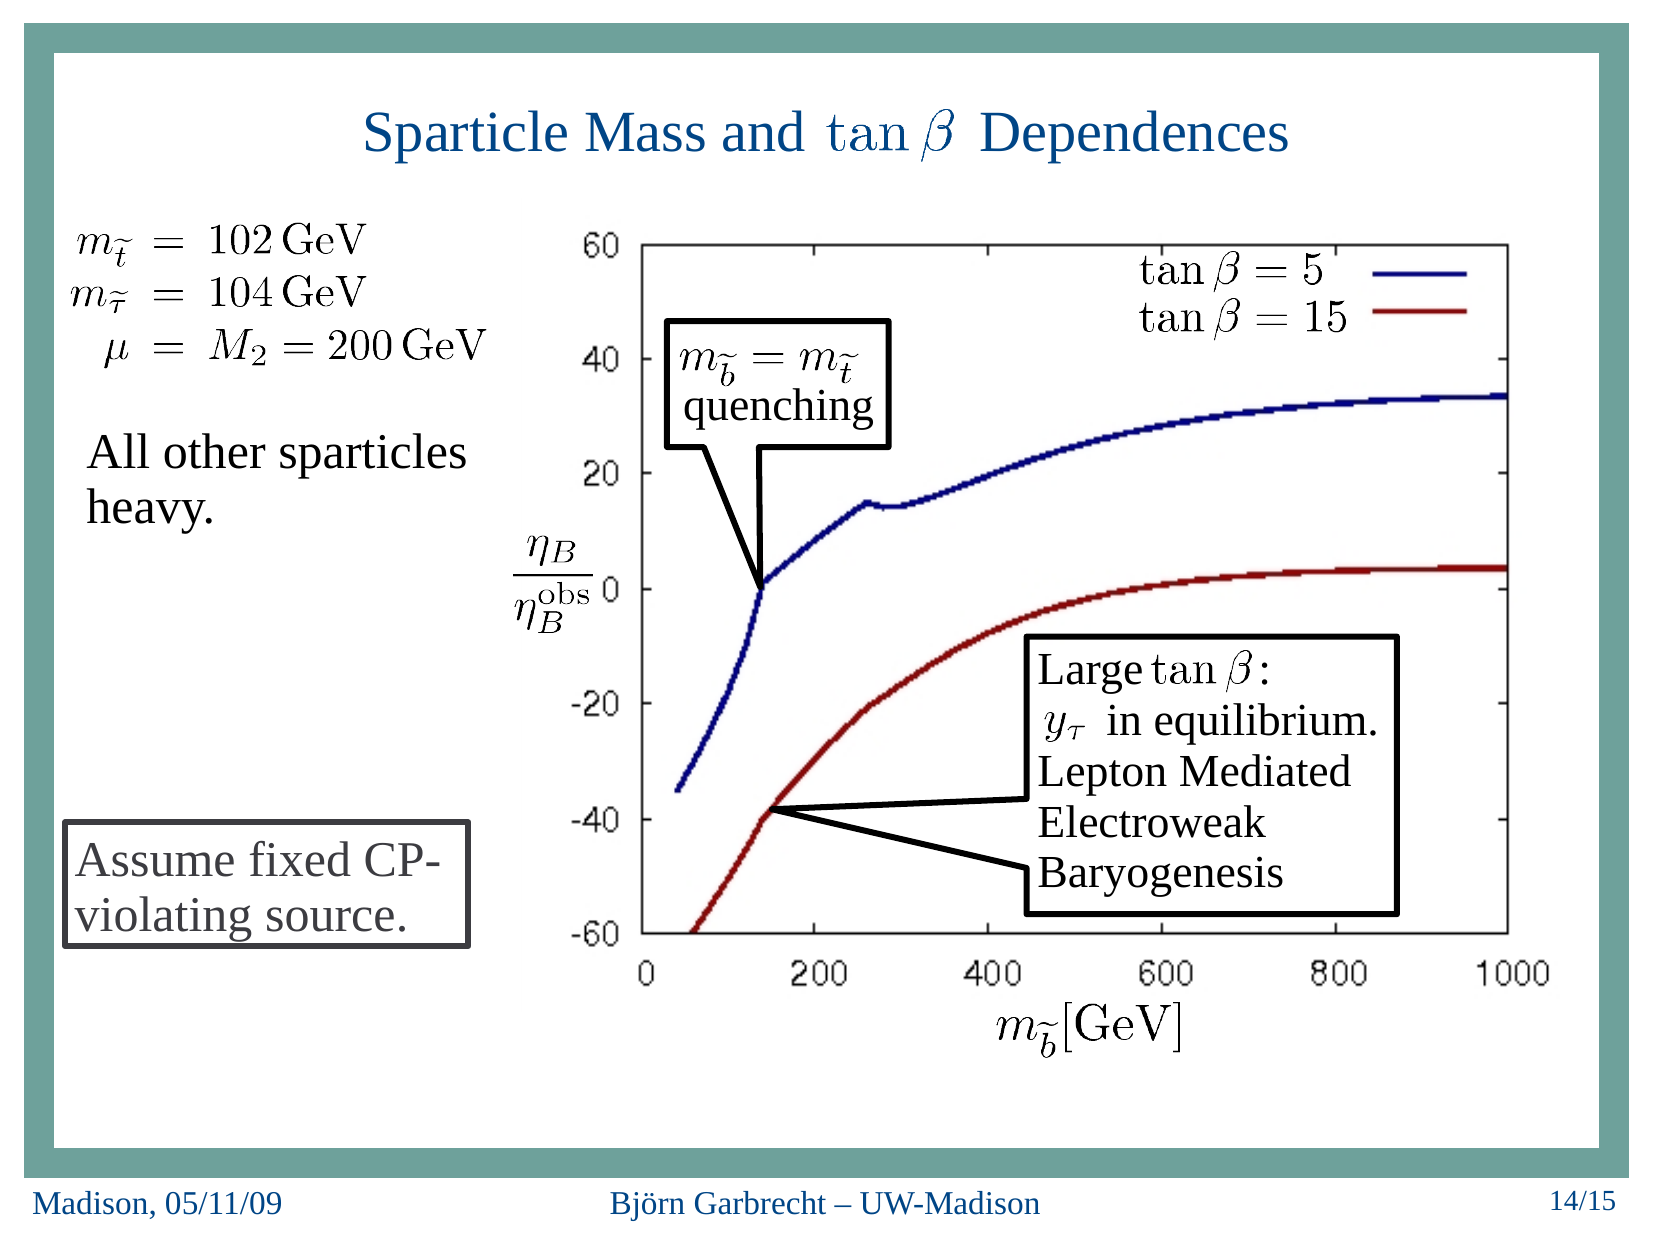

# Sparticle Mass and Dependences
quenching
All other sparticles heavy.
Large :
 in equilibrium.
Lepton Mediated Electroweak Baryogenesis
Assume fixed CP-violating source.
Björn Garbrecht – UW-Madison
14